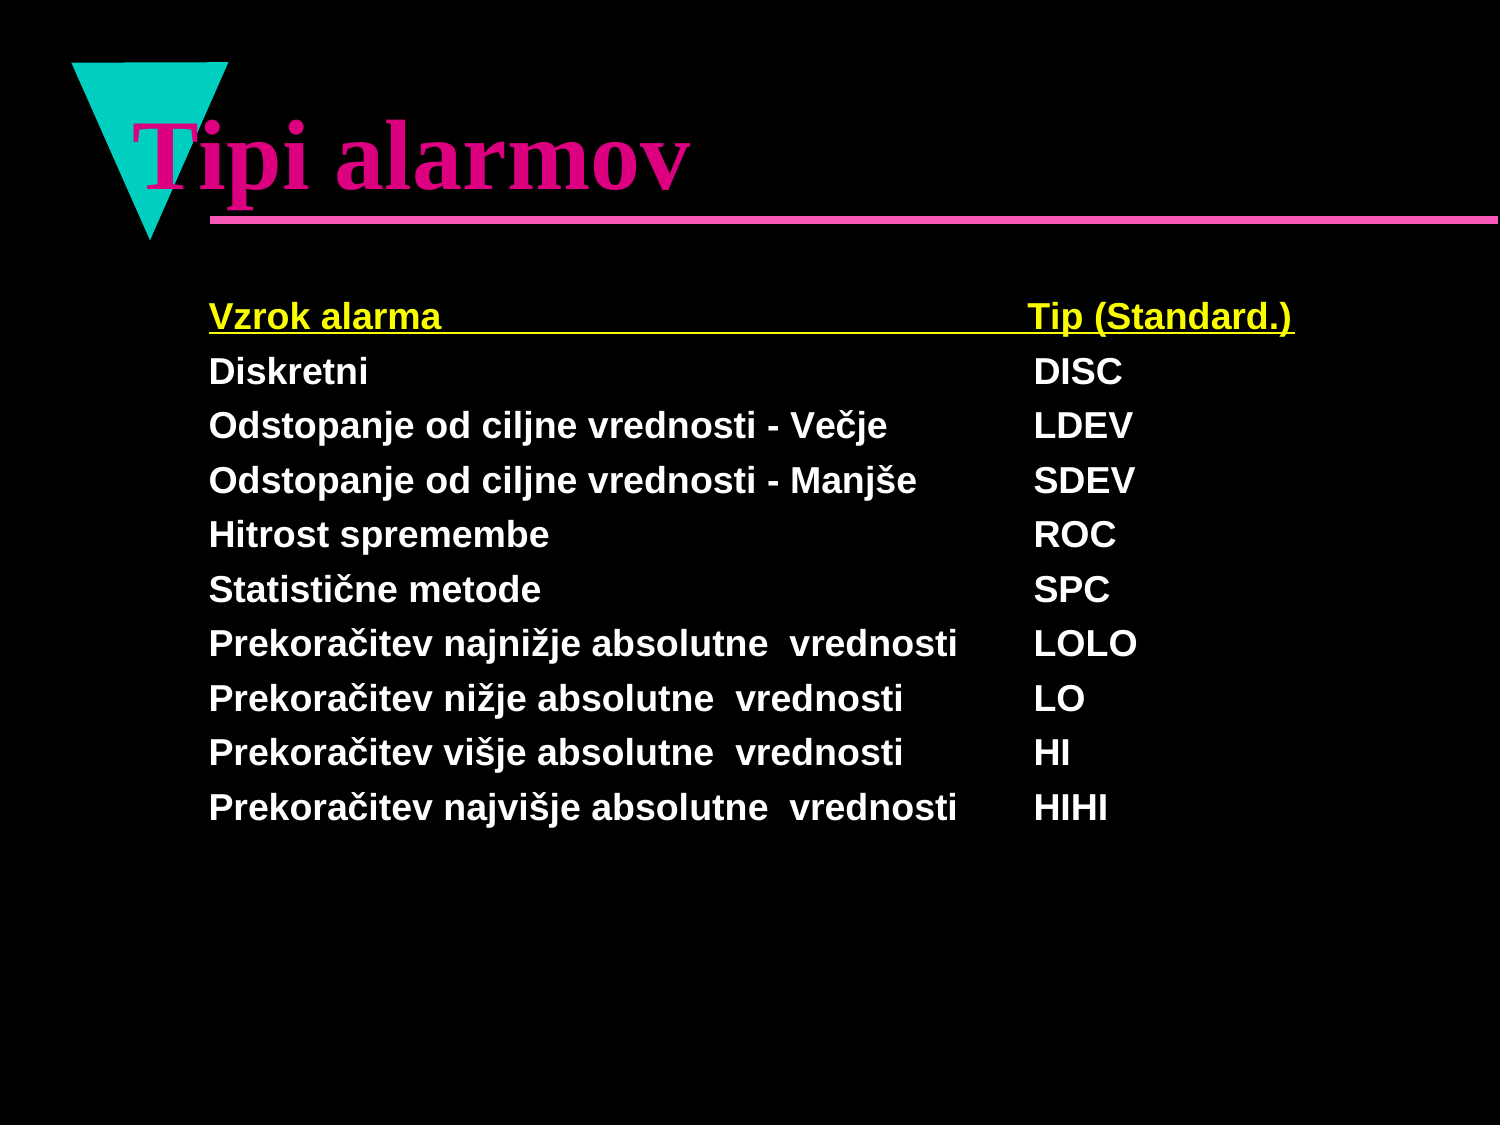

# Tipi alarmov
Vzrok alarma Tip (Standard.)
Diskretni 					DISC
Odstopanje od ciljne vrednosti - Večje 	LDEV
Odstopanje od ciljne vrednosti - Manjše	SDEV
Hitrost spremembe 				ROC
Statistične metode				SPC
Prekoračitev najnižje absolutne vrednosti	LOLO
Prekoračitev nižje absolutne vrednosti 	LO
Prekoračitev višje absolutne vrednosti 	HI
Prekoračitev najvišje absolutne vrednosti 	HIHI
RVP2
Alarmi in Dogodki
5